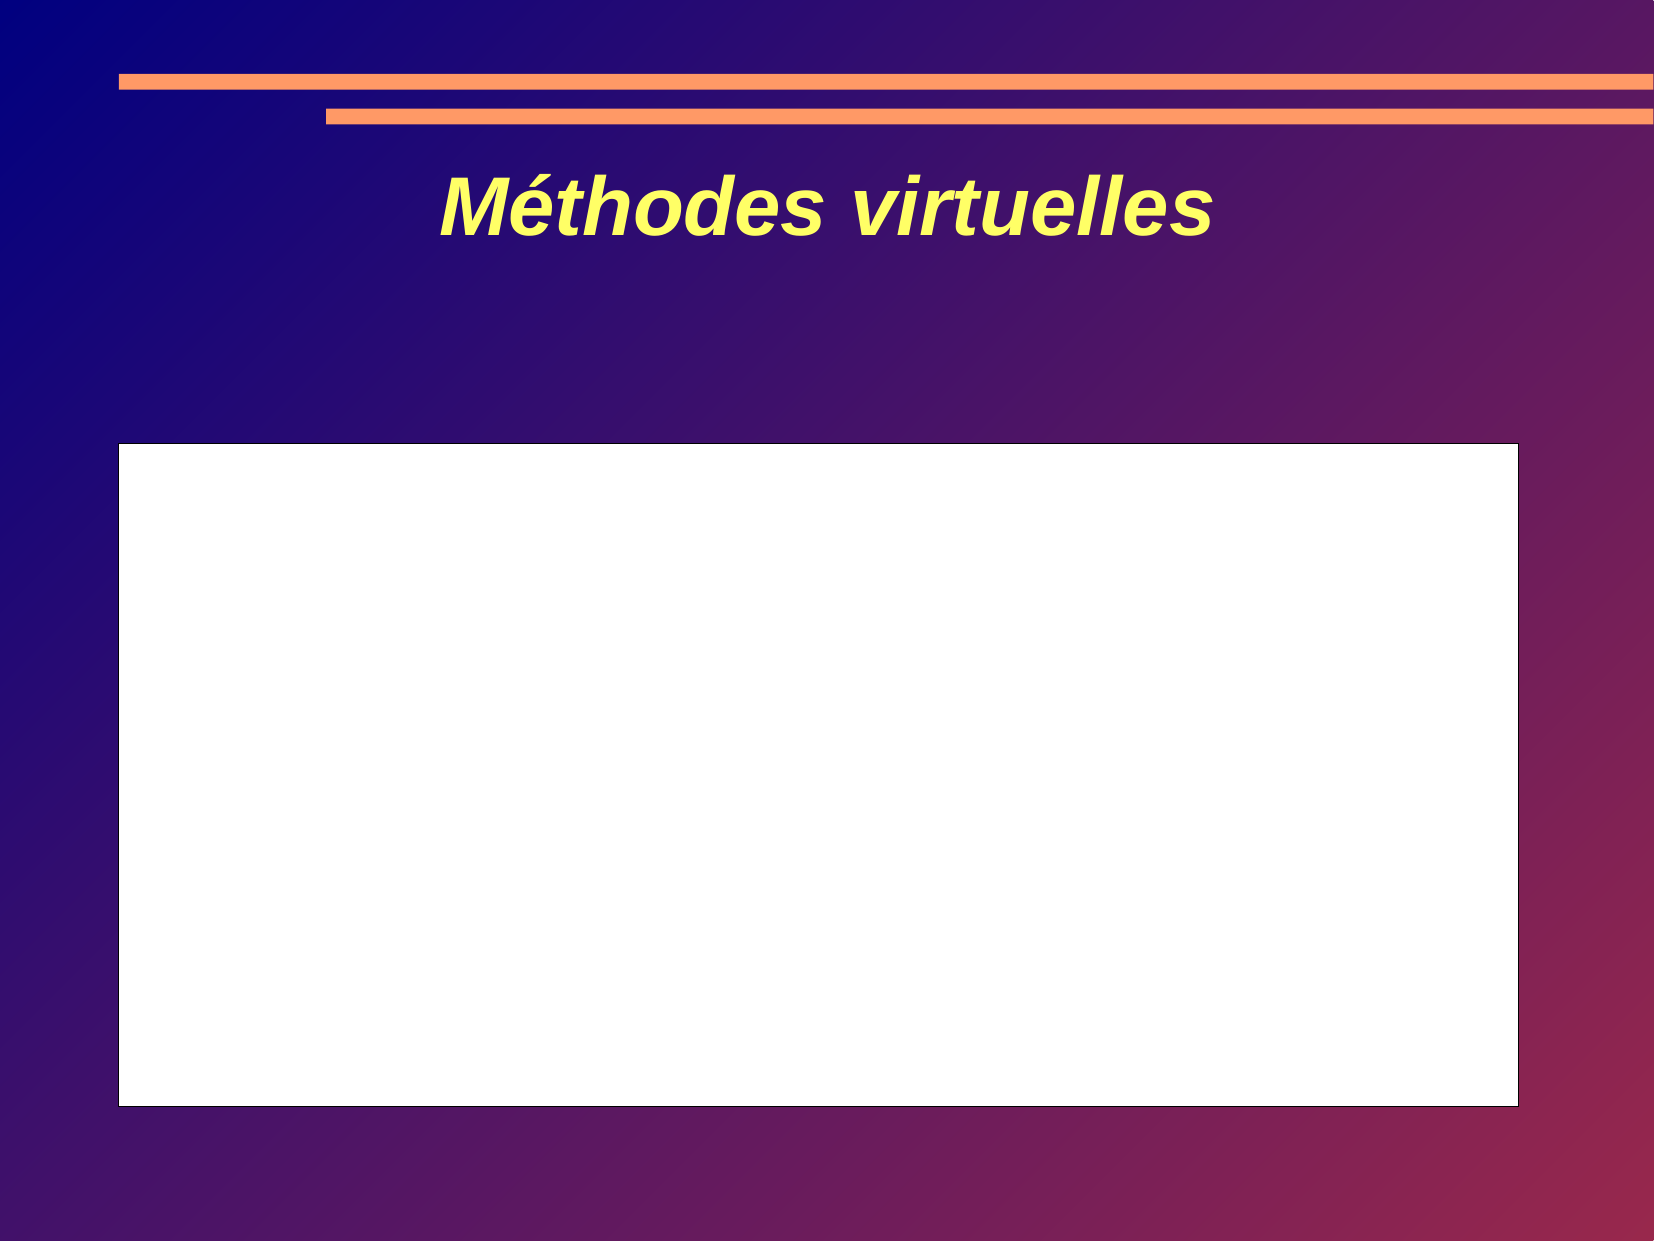

# Méthodes virtuelles
	class CForme
	{
		virtual public void Dessine()
		{
			Dessine_cadre();
			Dessine_hachures_cadre();
		}
	}
	class CCercle : CForme
	{
		override public void Dessine()	// Surcharge.
		{
			Dessine_cadre()
			Dessine_cercle_inscrit();
		}
	}